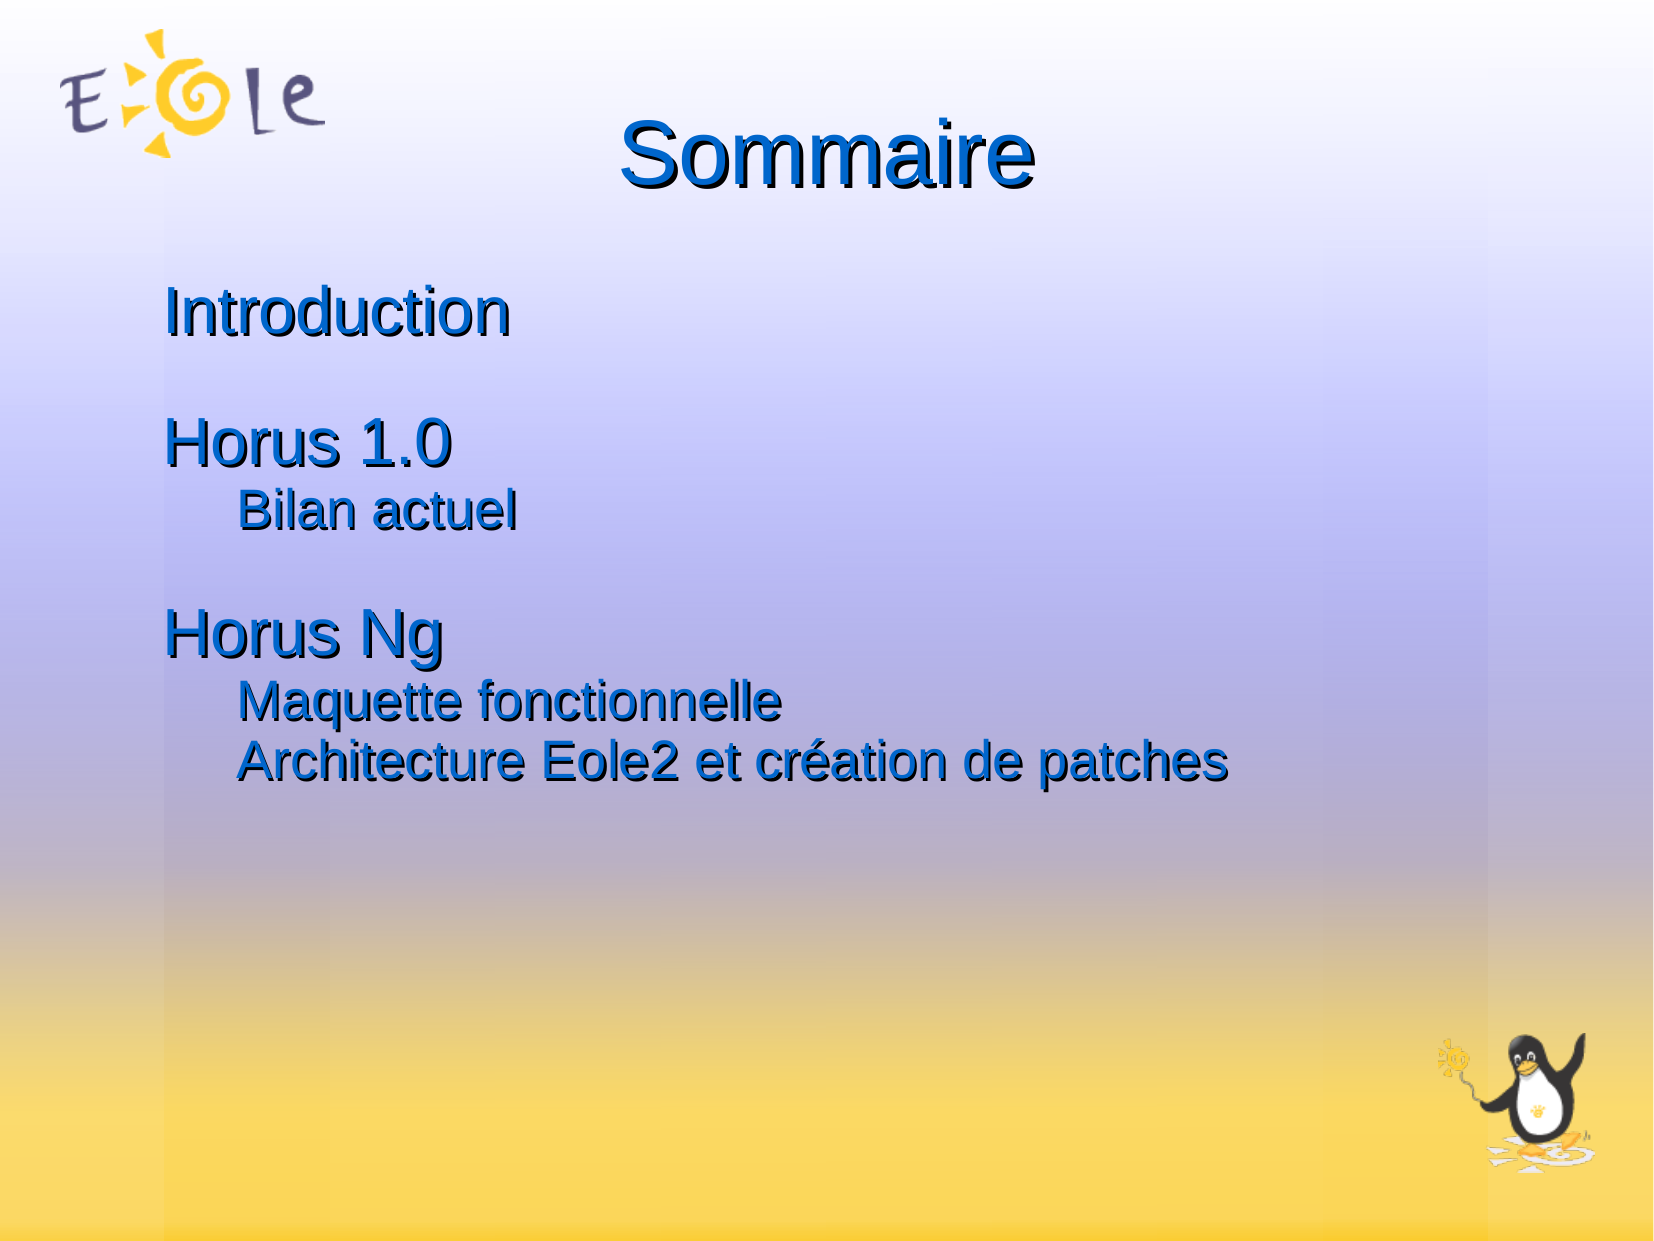

# Sommaire
Introduction
Horus 1.0
	Bilan actuel
Horus Ng
	Maquette fonctionnelle
	Architecture Eole2 et création de patches